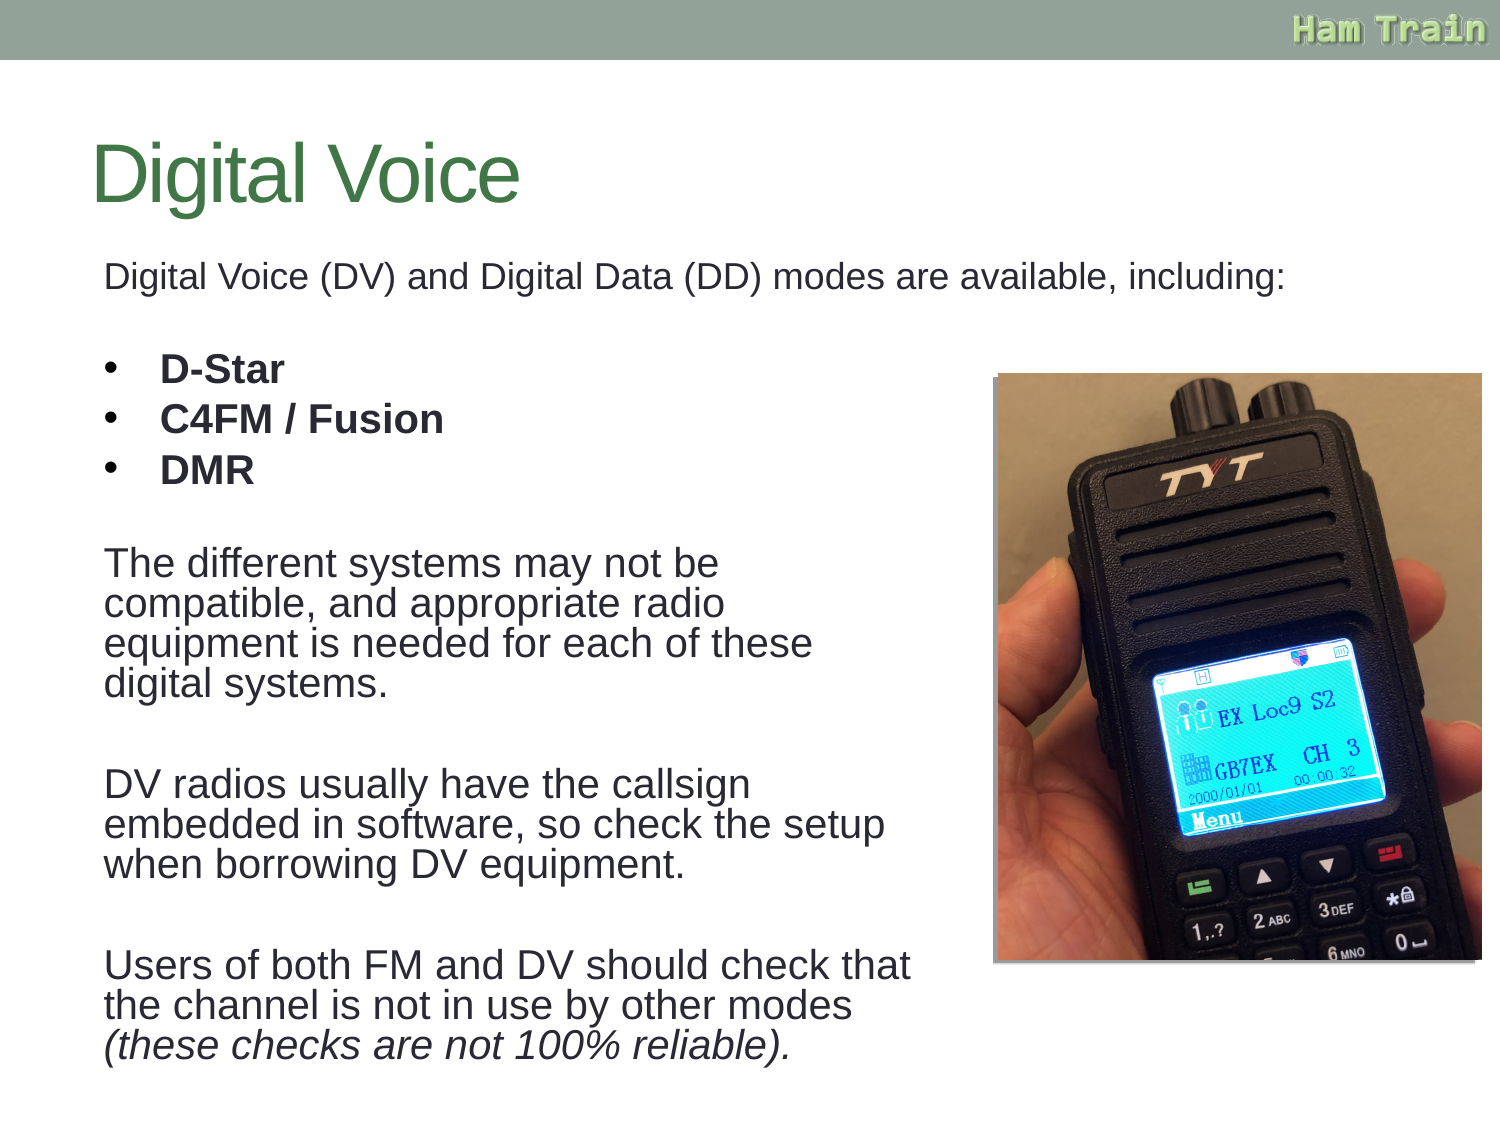

# Digital Voice
Digital Voice (DV) and Digital Data (DD) modes are available, including:
D-Star
C4FM / Fusion
DMR
The different systems may not be compatible, and appropriate radio equipment is needed for each of these digital systems.
DV radios usually have the callsign embedded in software, so check the setup when borrowing DV equipment.
Users of both FM and DV should check that the channel is not in use by other modes (these checks are not 100% reliable).